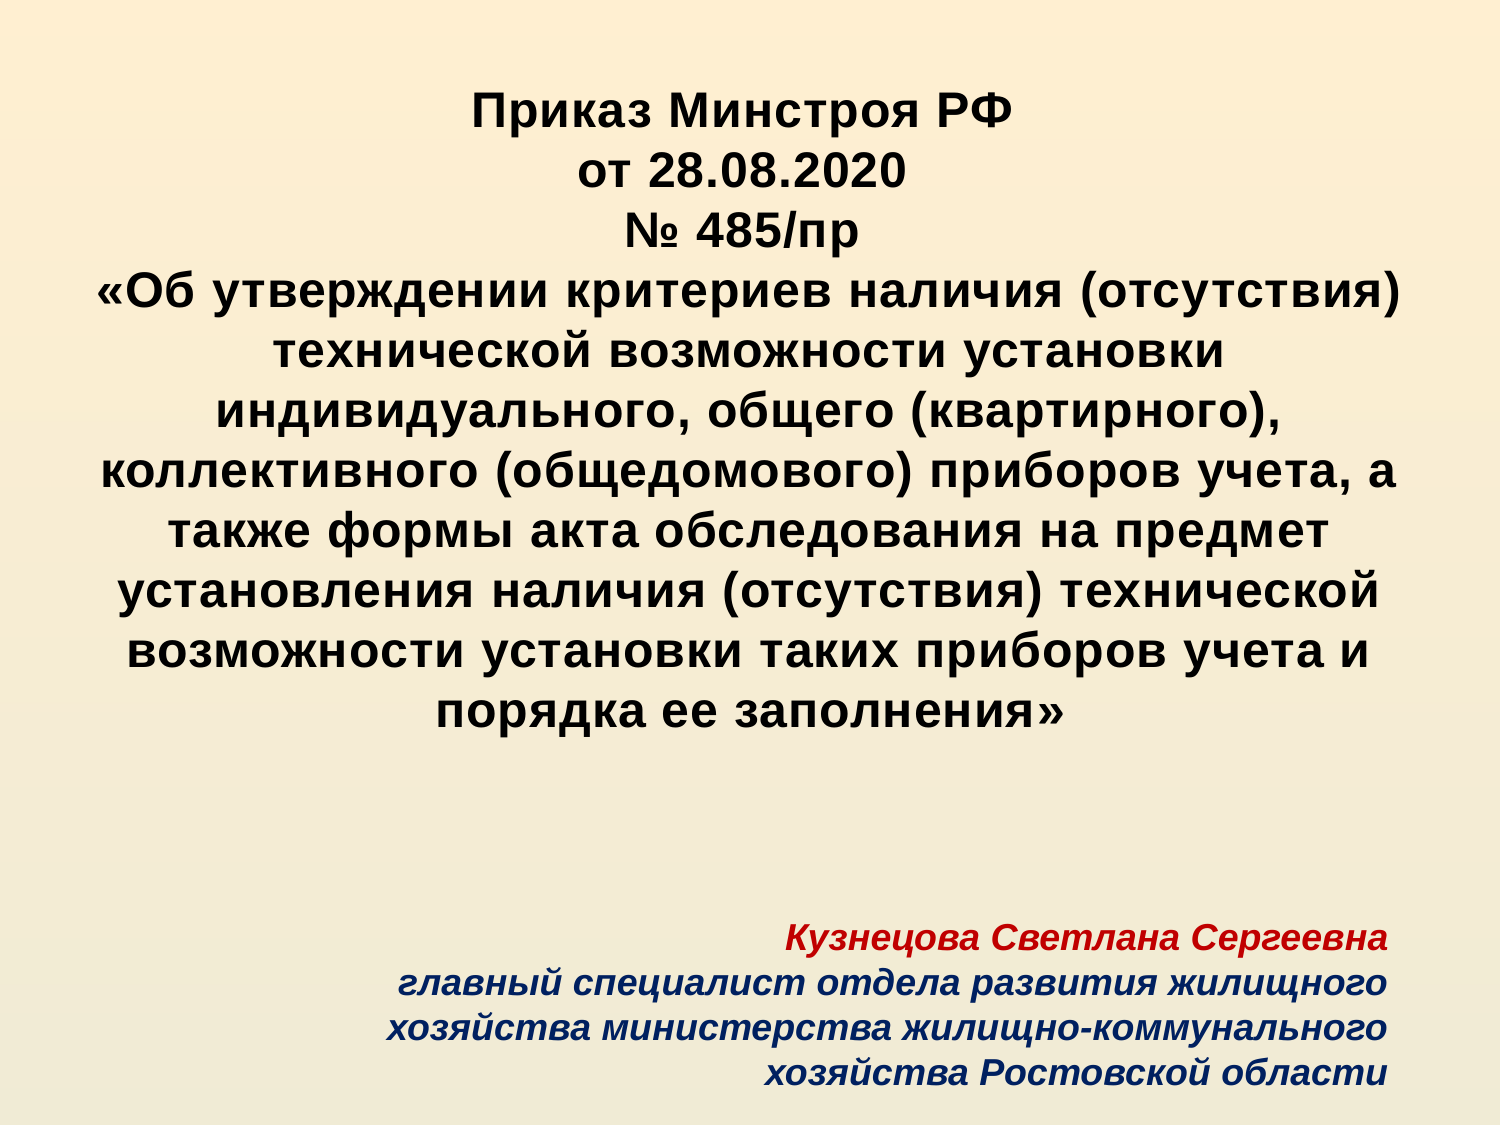

Приказ Минстроя РФ
от 28.08.2020
№ 485/пр
«Об утверждении критериев наличия (отсутствия) технической возможности установки индивидуального, общего (квартирного), коллективного (общедомового) приборов учета, а также формы акта обследования на предмет установления наличия (отсутствия) технической возможности установки таких приборов учета и порядка ее заполнения»
Кузнецова Светлана Сергеевна
главный специалист отдела развития жилищного хозяйства министерства жилищно-коммунального хозяйства Ростовской области